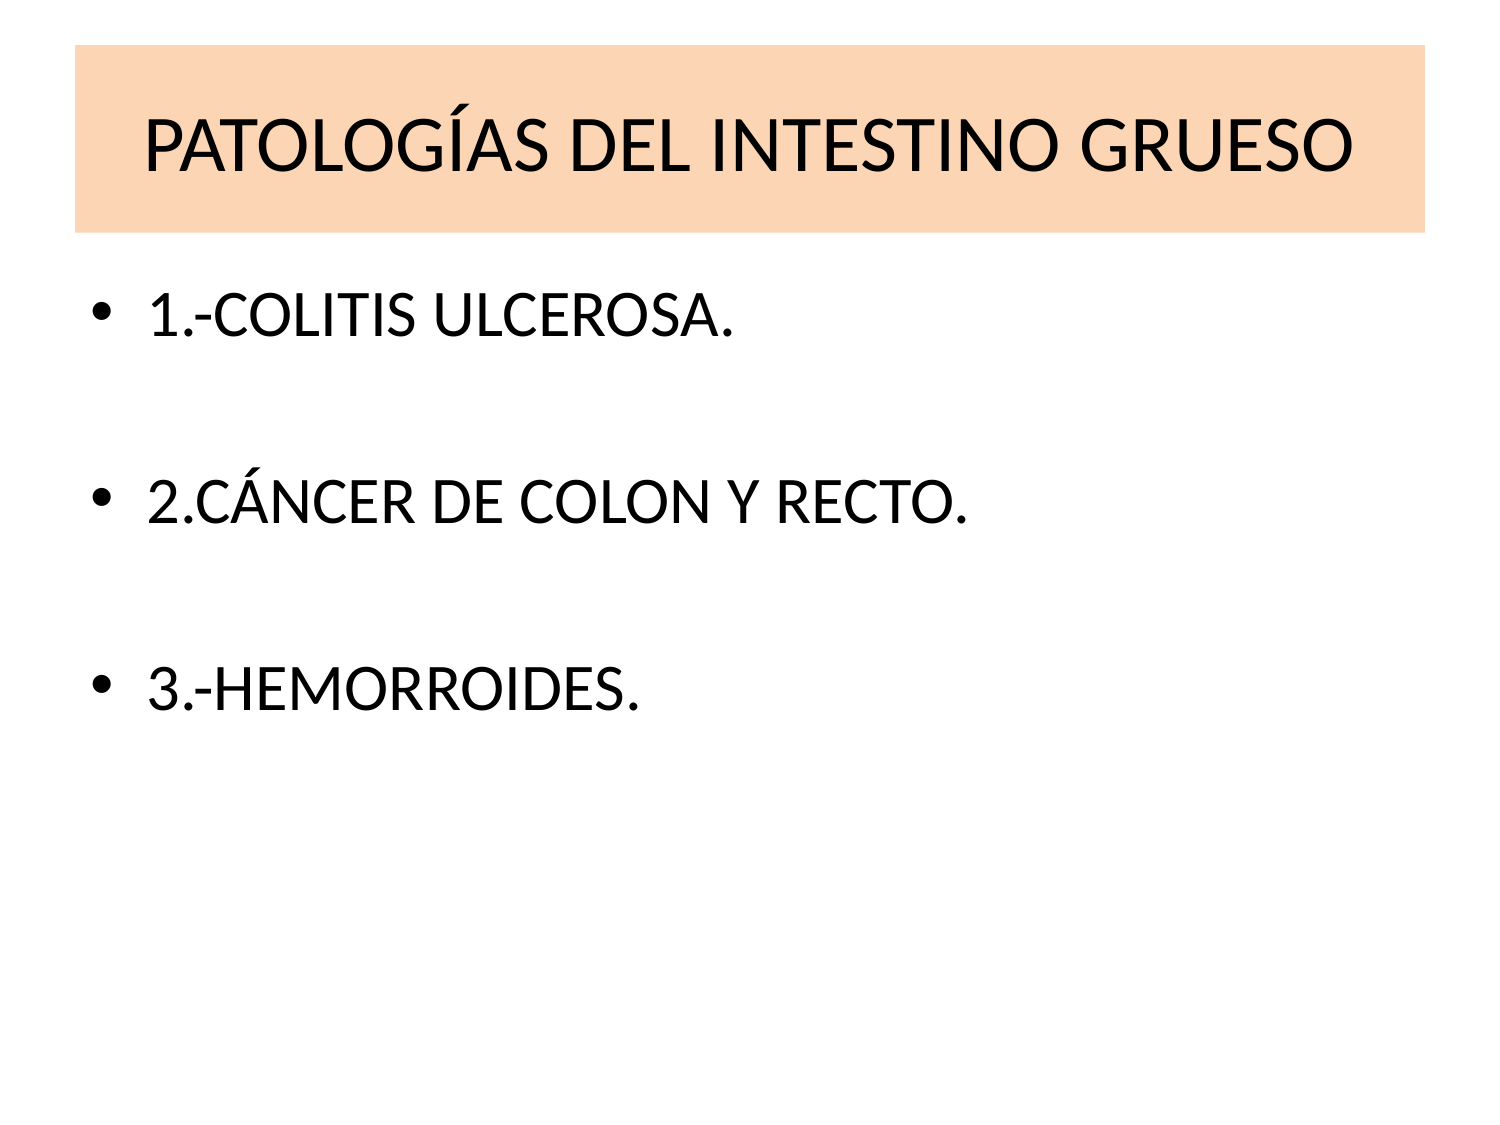

# PATOLOGÍAS DEL INTESTINO GRUESO
1.-COLITIS ULCEROSA.
2.CÁNCER DE COLON Y RECTO.
3.-HEMORROIDES.